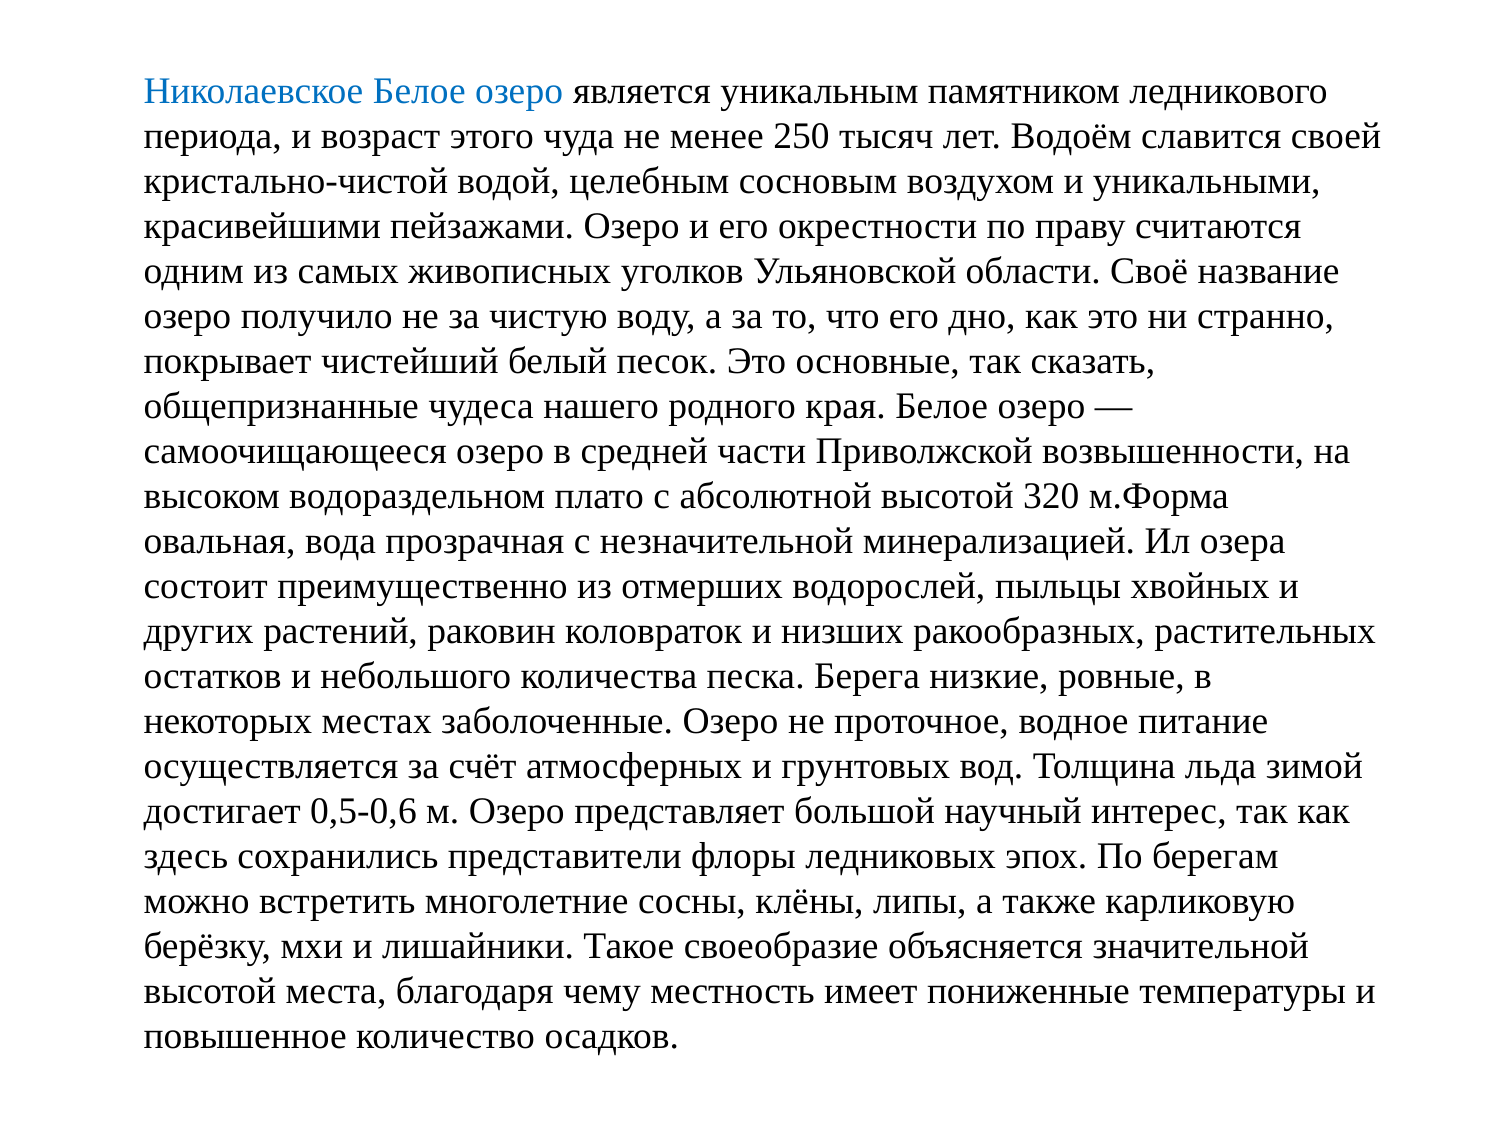

Николаевское Белое озеро является уникальным памятником ледникового периода, и возраст этого чуда не менее 250 тысяч лет. Водоём славится своей кристально-чистой водой, целебным сосновым воздухом и уникальными, красивейшими пейзажами. Озеро и его окрестности по праву считаются одним из самых живописных уголков Ульяновской области. Своё название озеро получило не за чистую воду, а за то, что его дно, как это ни странно, покрывает чистейший белый песок. Это основные, так сказать, общепризнанные чудеса нашего родного края. Белое озеро — самоочищающееся озеро в средней части Приволжской возвышенности, на высоком водораздельном плато с абсолютной высотой 320 м.Форма овальная, вода прозрачная с незначительной минерализацией. Ил озера состоит преимущественно из отмерших водорослей, пыльцы хвойных и других растений, раковин коловраток и низших ракообразных, растительных остатков и небольшого количества песка. Берега низкие, ровные, в некоторых местах заболоченные. Озеро не проточное, водное питание осуществляется за счёт атмосферных и грунтовых вод. Толщина льда зимой достигает 0,5-0,6 м. Озеро представляет большой научный интерес, так как здесь сохранились представители флоры ледниковых эпох. По берегам можно встретить многолетние сосны, клёны, липы, а также карликовую берёзку, мхи и лишайники. Такое своеобразие объясняется значительной высотой места, благодаря чему местность имеет пониженные температуры и повышенное количество осадков.